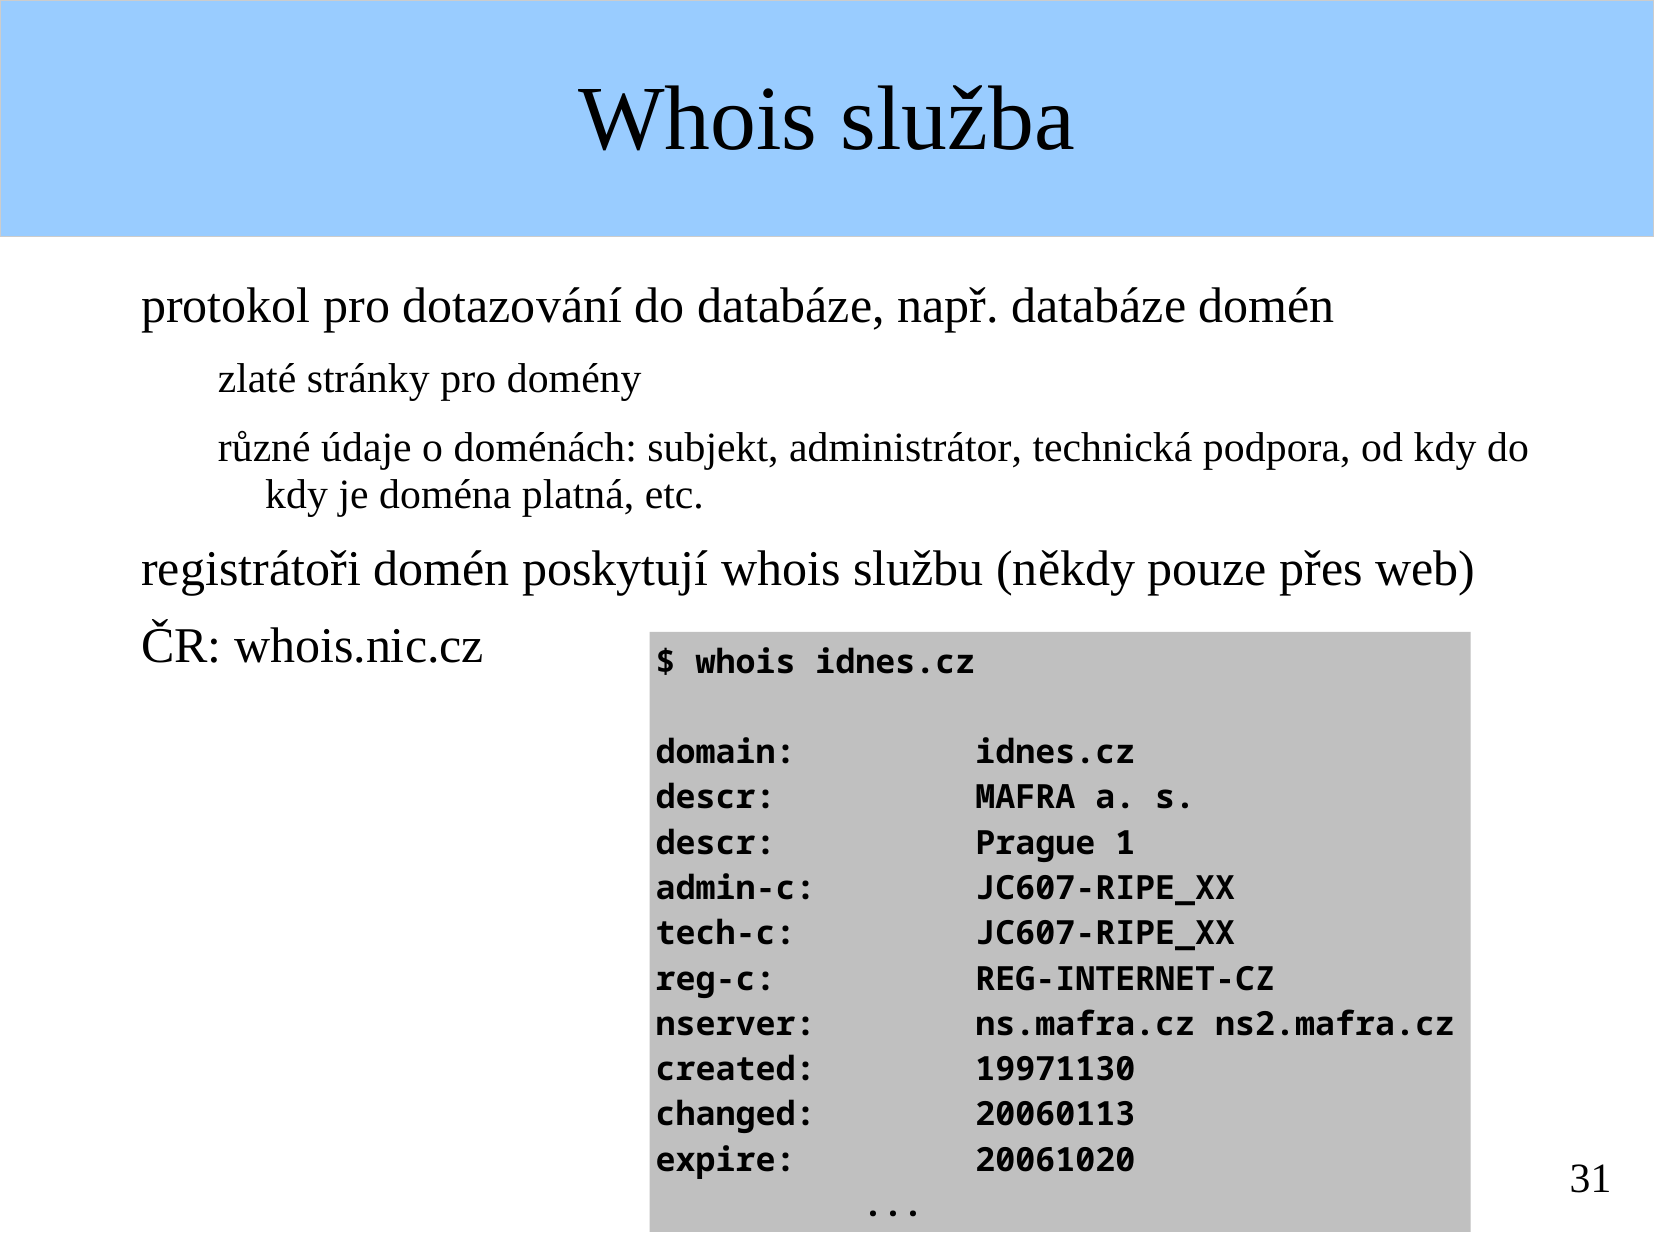

# Whois služba
protokol pro dotazování do databáze, např. databáze domén
zlaté stránky pro domény
různé údaje o doménách: subjekt, administrátor, technická podpora, od kdy do kdy je doména platná, etc.
registrátoři domén poskytují whois službu (někdy pouze přes web)
ČR: whois.nic.cz
$ whois idnes.cz
domain: idnes.cz
descr: MAFRA a. s.
descr: Prague 1
admin-c: JC607-RIPE_XX
tech-c: JC607-RIPE_XX
reg-c: REG-INTERNET-CZ
nserver: ns.mafra.cz ns2.mafra.cz
created: 19971130
changed: 20060113
expire: 20061020
		 ...